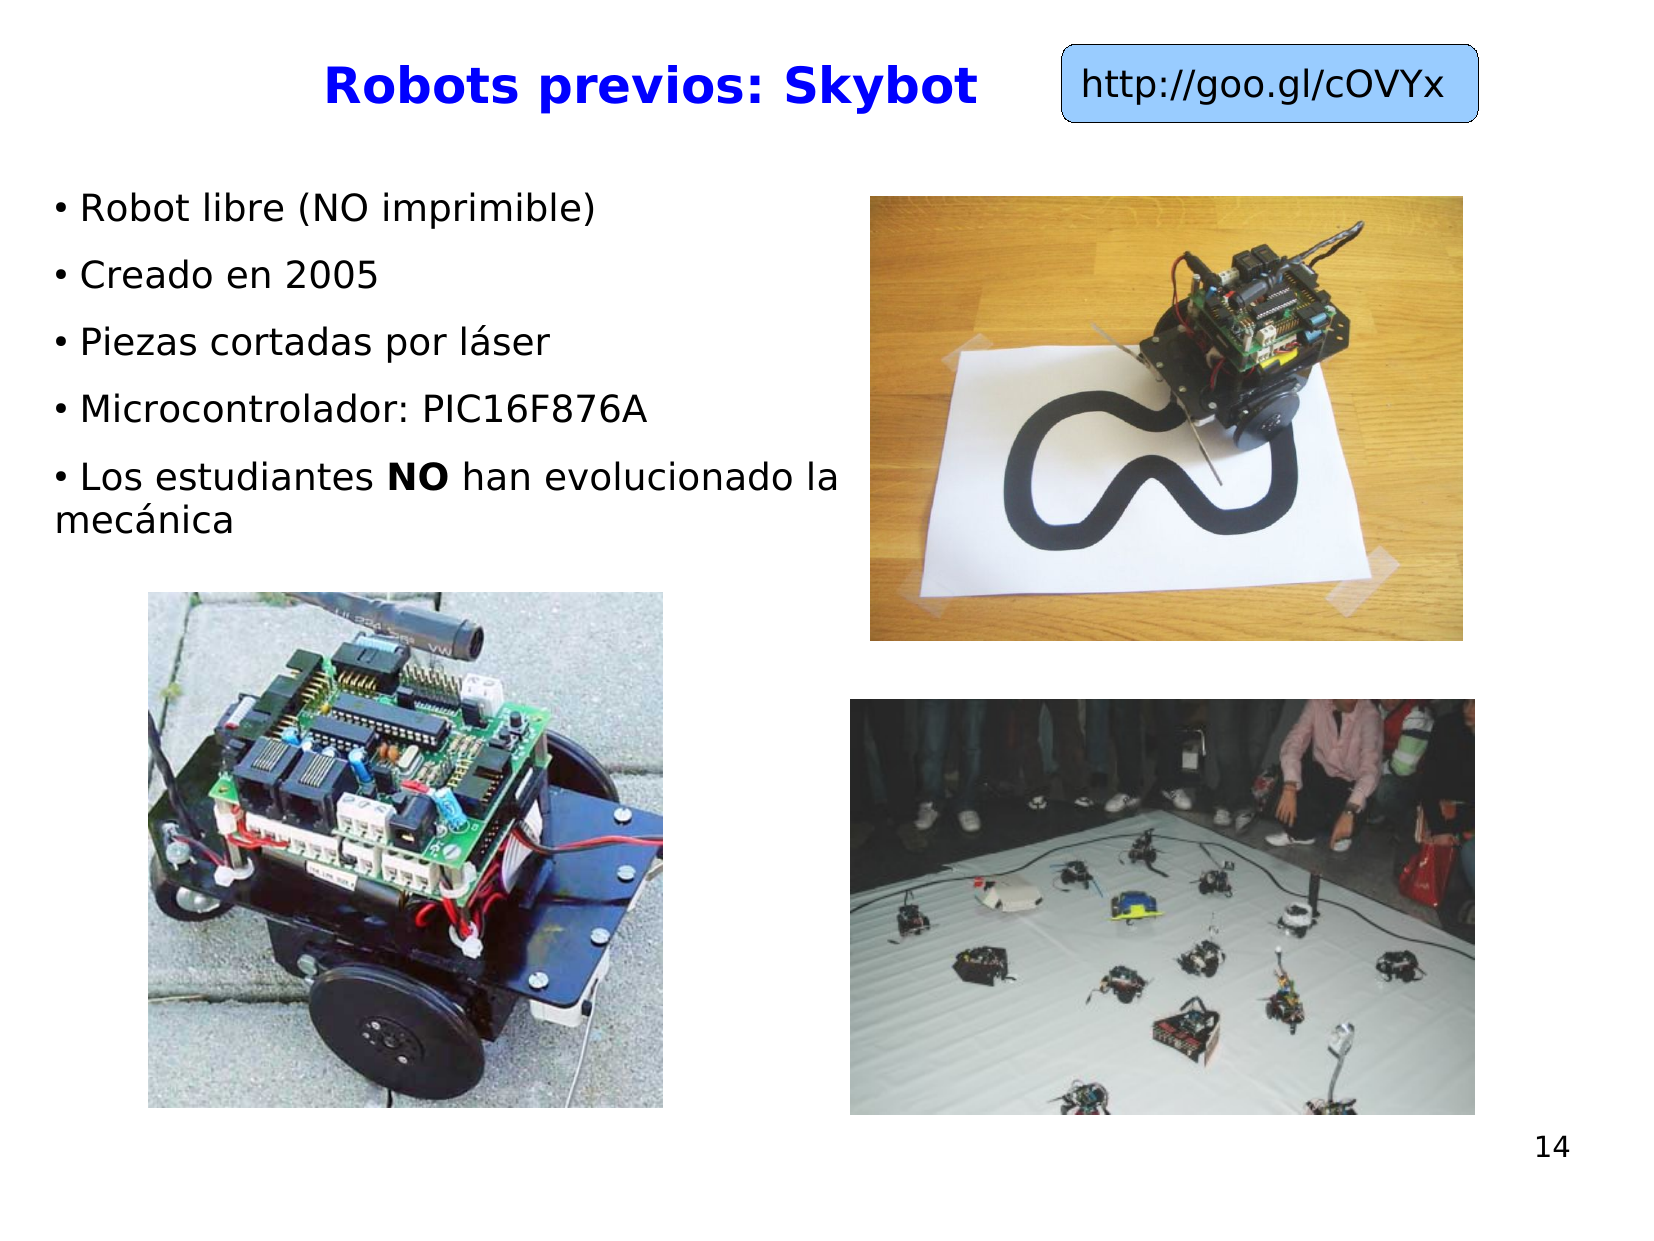

http://goo.gl/cOVYx
Robots previos: Skybot
 Robot libre (NO imprimible)
 Creado en 2005
 Piezas cortadas por láser
 Microcontrolador: PIC16F876A
 Los estudiantes NO han evolucionado la mecánica
14